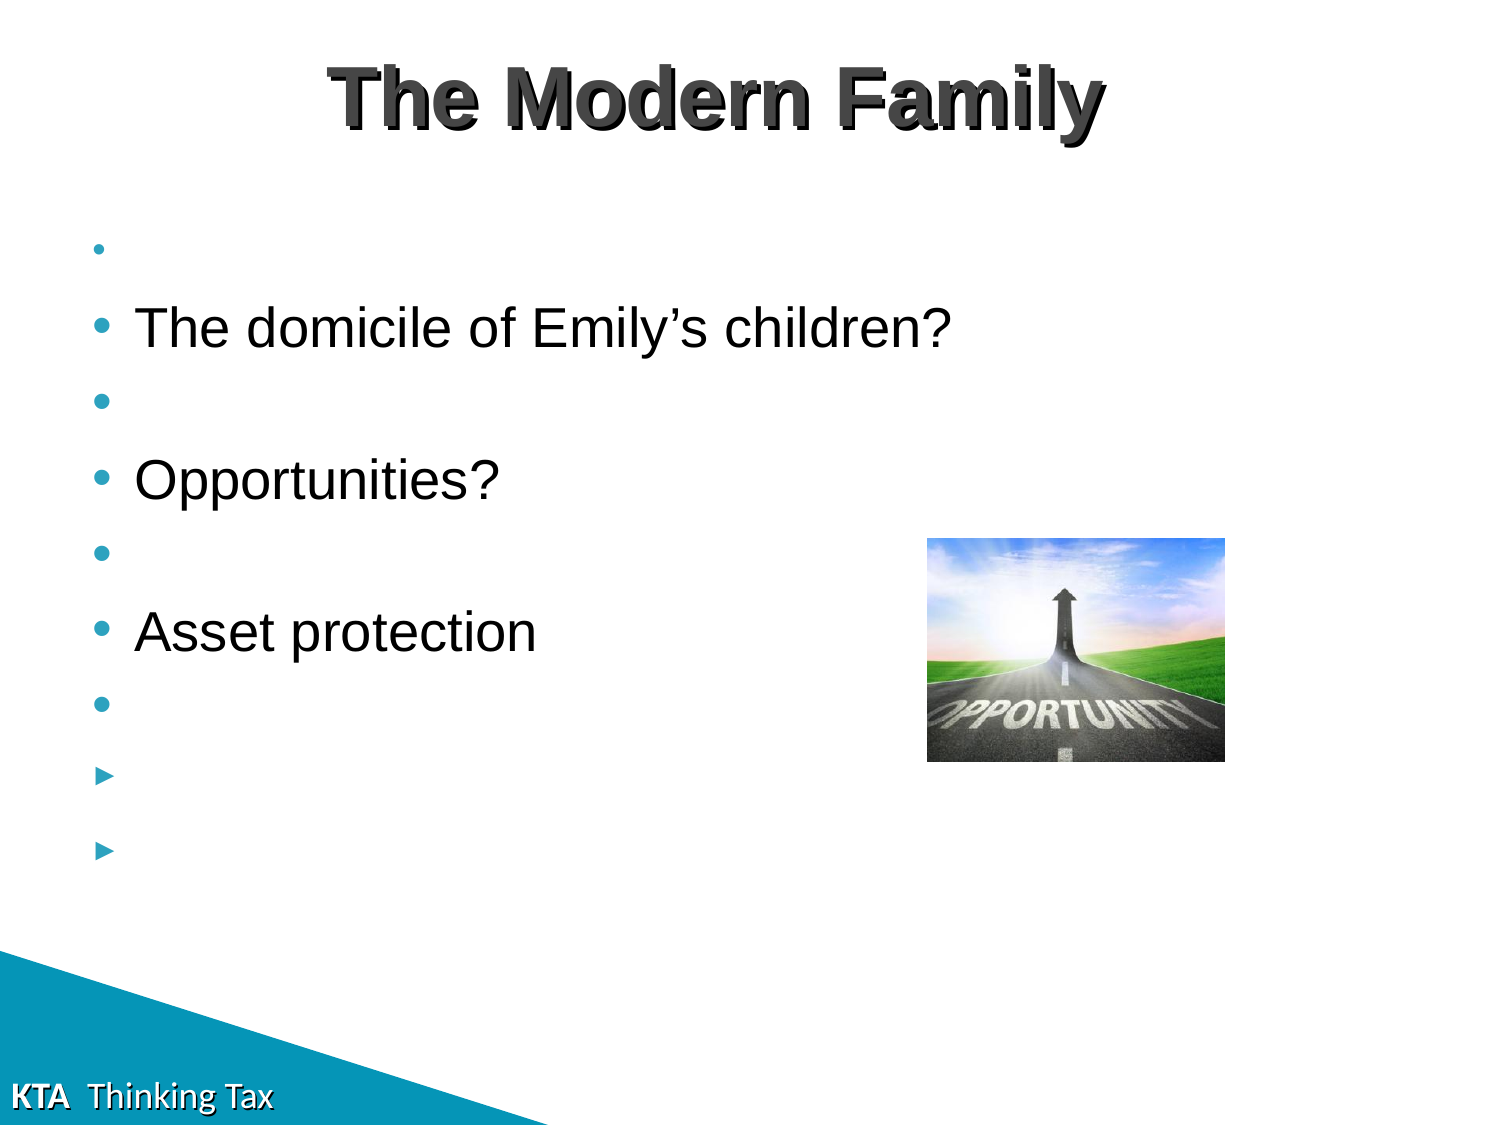

# The Modern Family
The domicile of Emily’s children?
Opportunities?
Asset protection